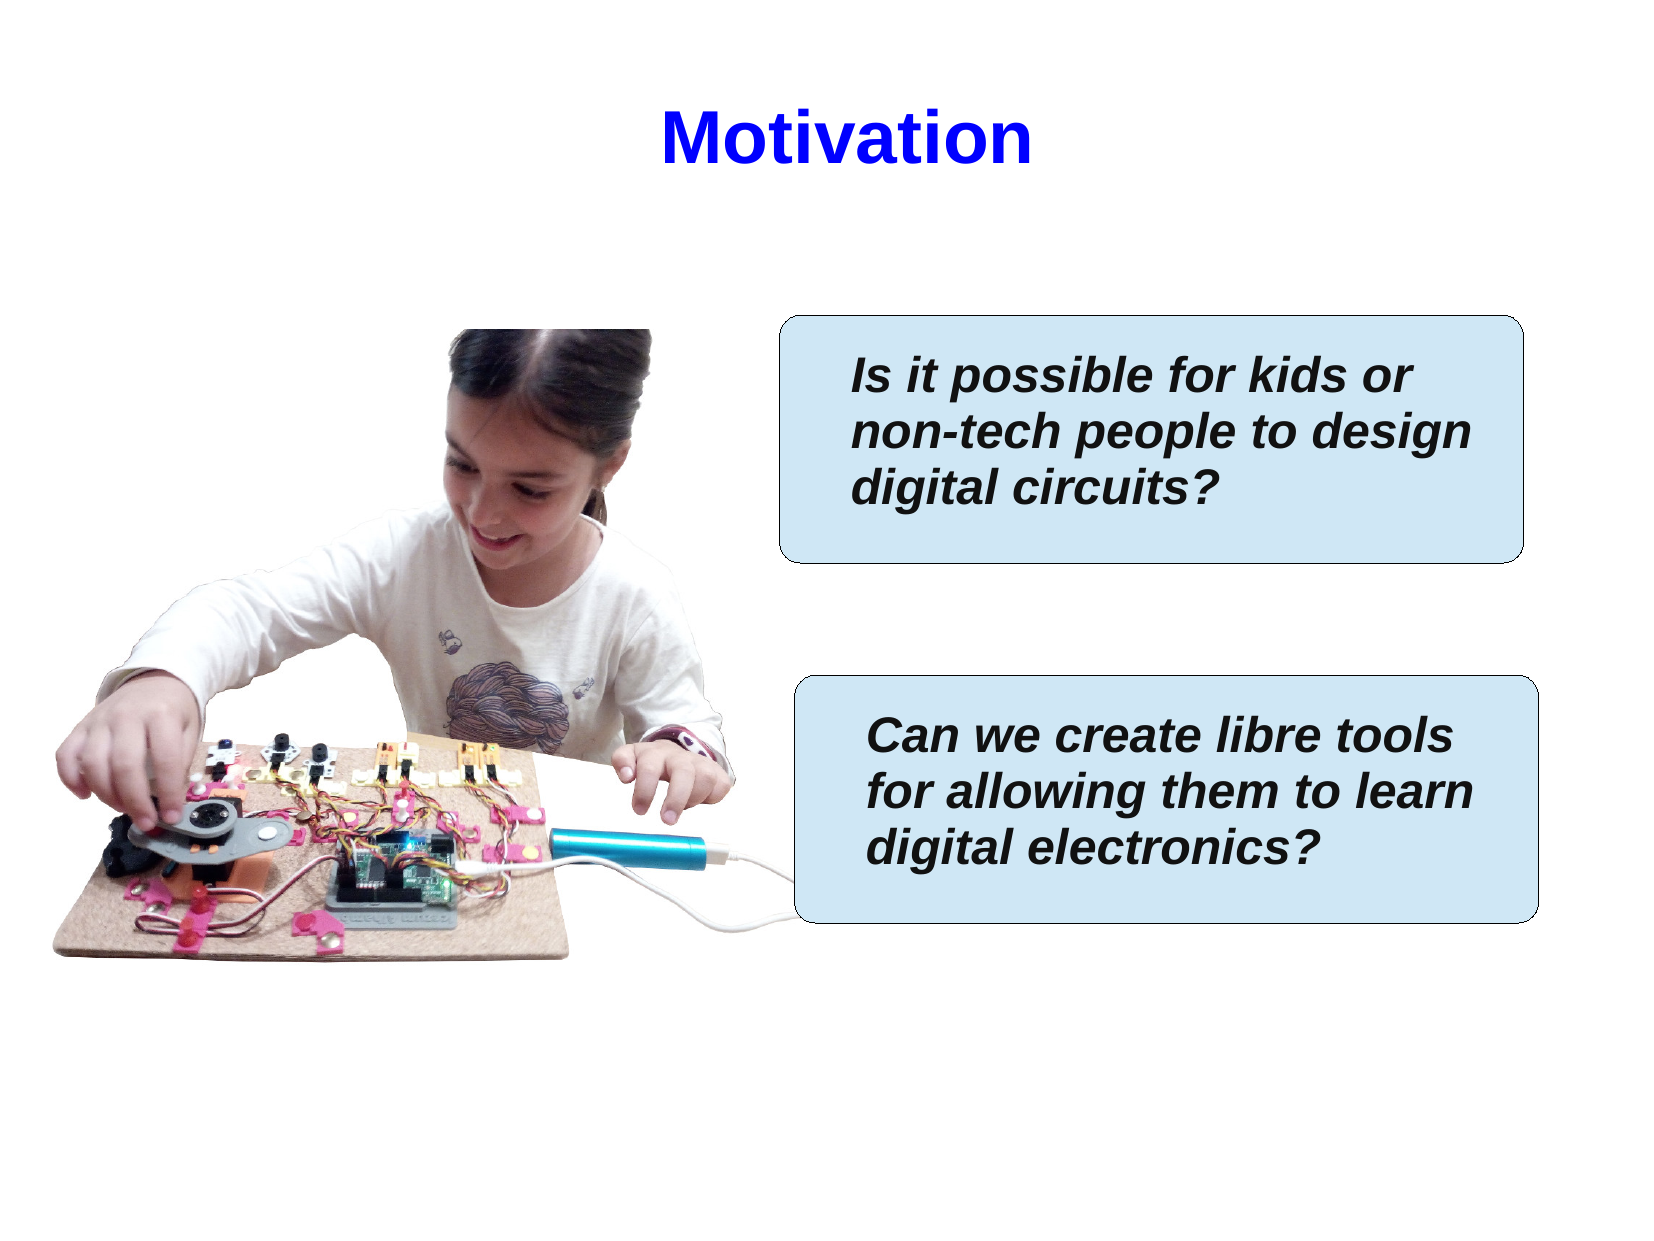

Motivation
Is it possible for kids or non-tech people to design digital circuits?
Can we create libre tools for allowing them to learn digital electronics?